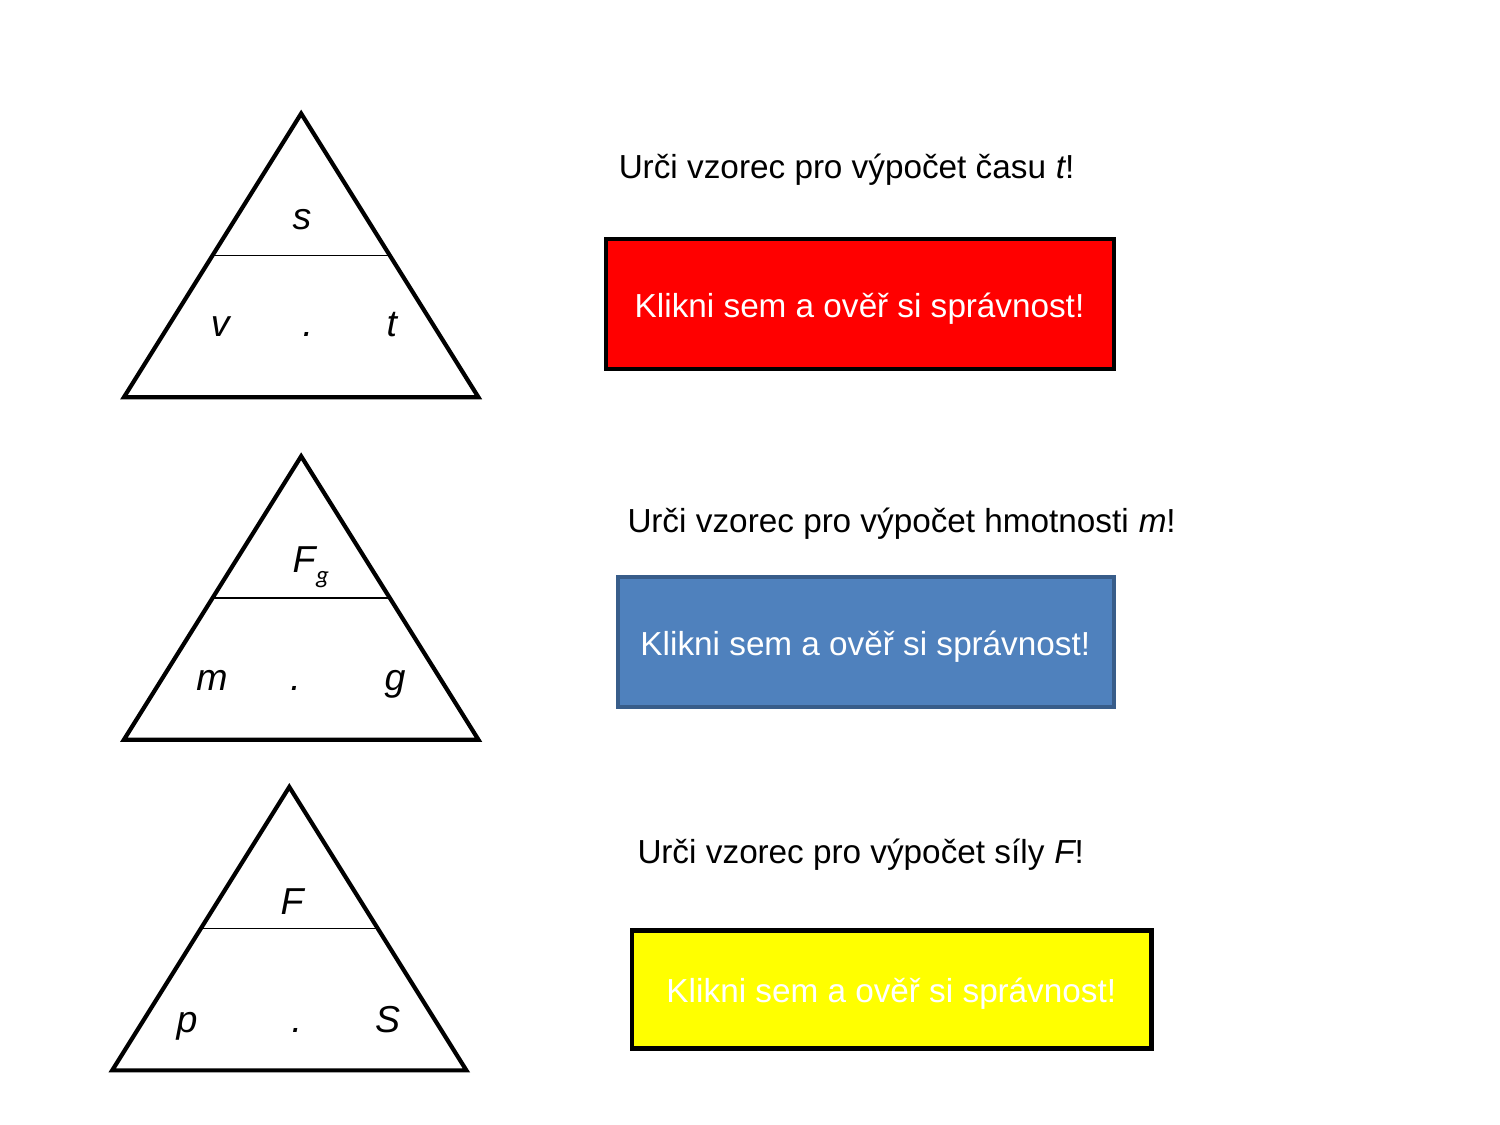

Urči vzorec pro výpočet času t!
s
Klikni sem a ověř si správnost!
s
t =
v . t
v
Urči vzorec pro výpočet hmotnosti m!
F
g
F
g
Klikni sem a ověř si správnost!
m
=
m . g
g
Urči vzorec pro výpočet síly F!
F
Klikni sem a ověř si správnost!
F = p . S
 p . S